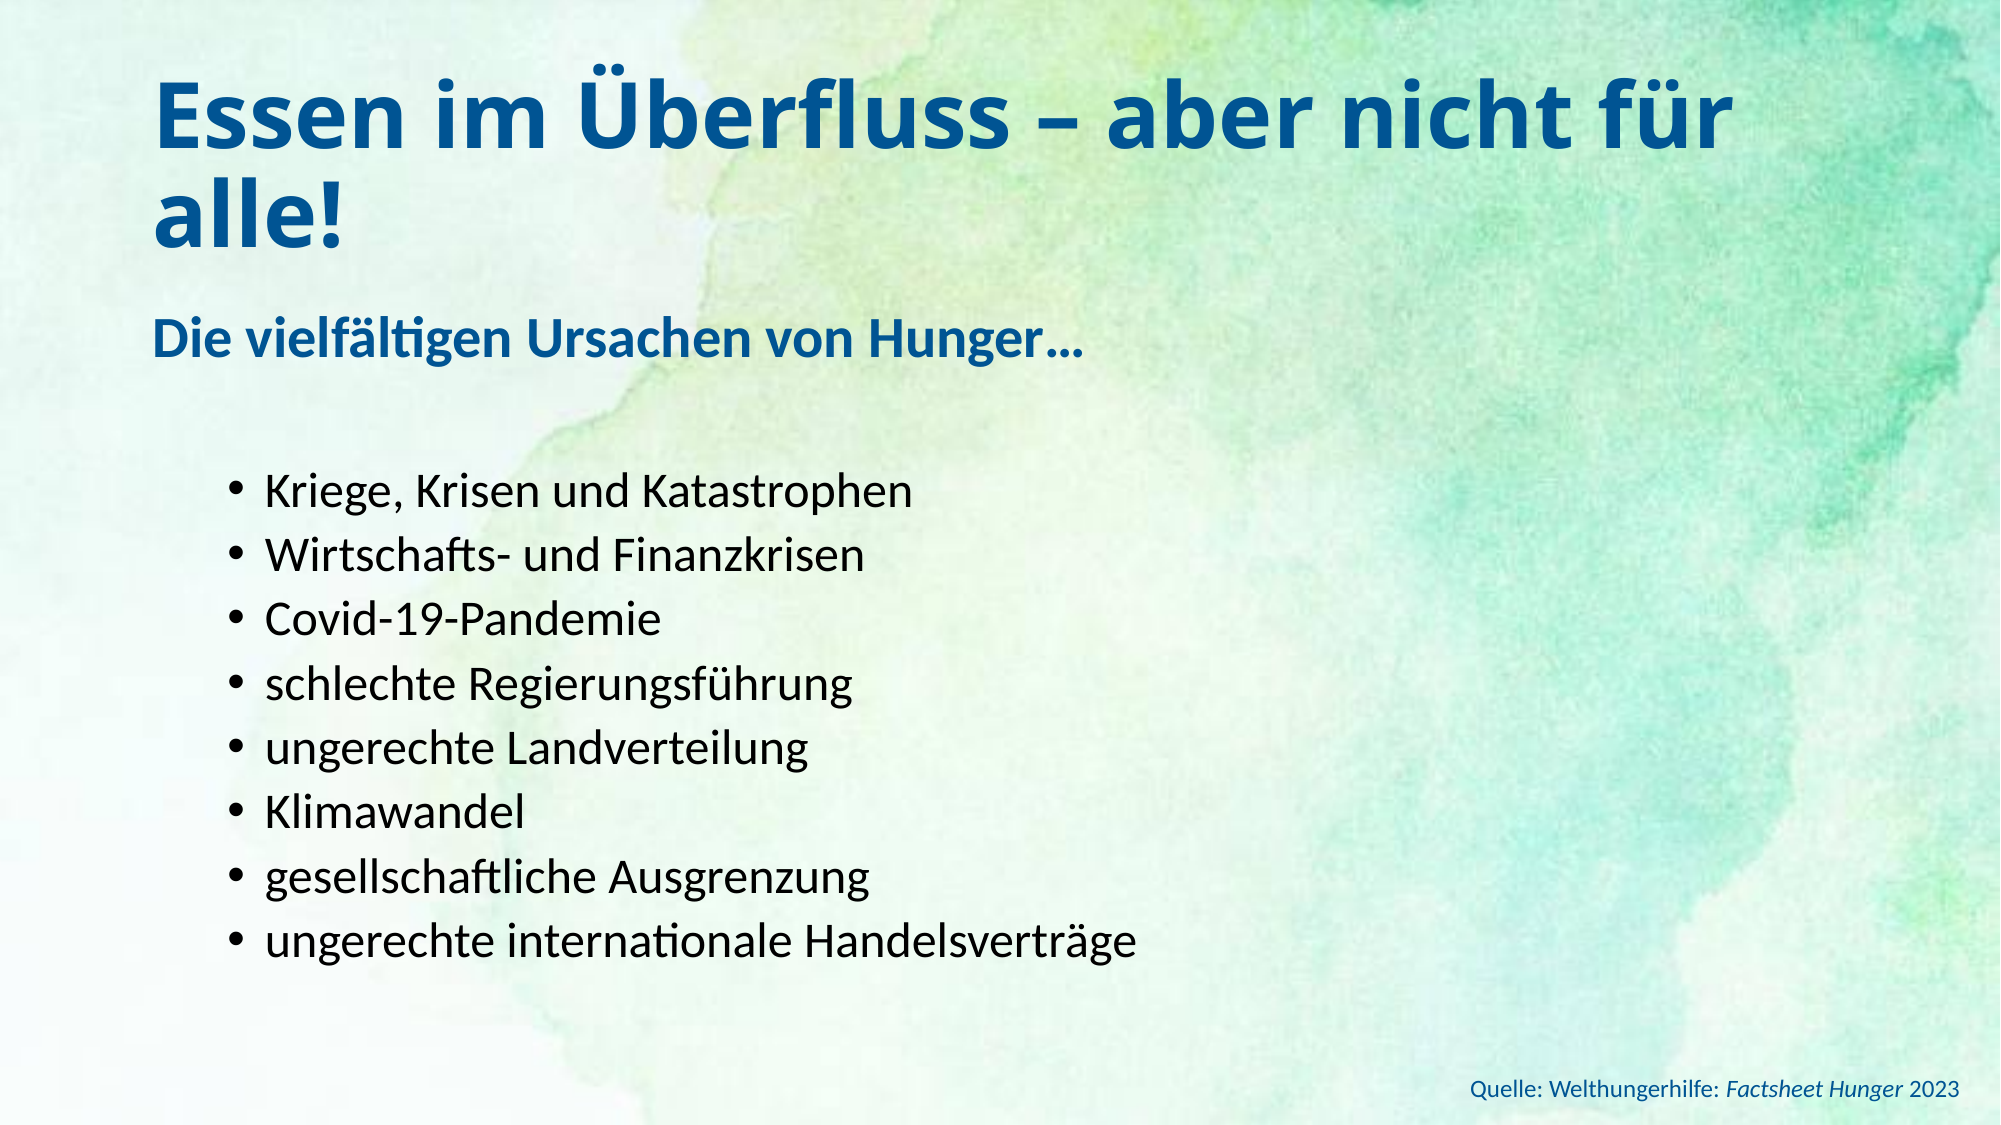

# Essen im Überfluss – aber nicht für alle!
Die vielfältigen Ursachen von Hunger…
Kriege, Krisen und Katastrophen
Wirtschafts- und Finanzkrisen
Covid-19-Pandemie
schlechte Regierungsführung
ungerechte Landverteilung
Klimawandel
gesellschaftliche Ausgrenzung
ungerechte internationale Handelsverträge
Quelle: Welthungerhilfe: Factsheet Hunger 2023